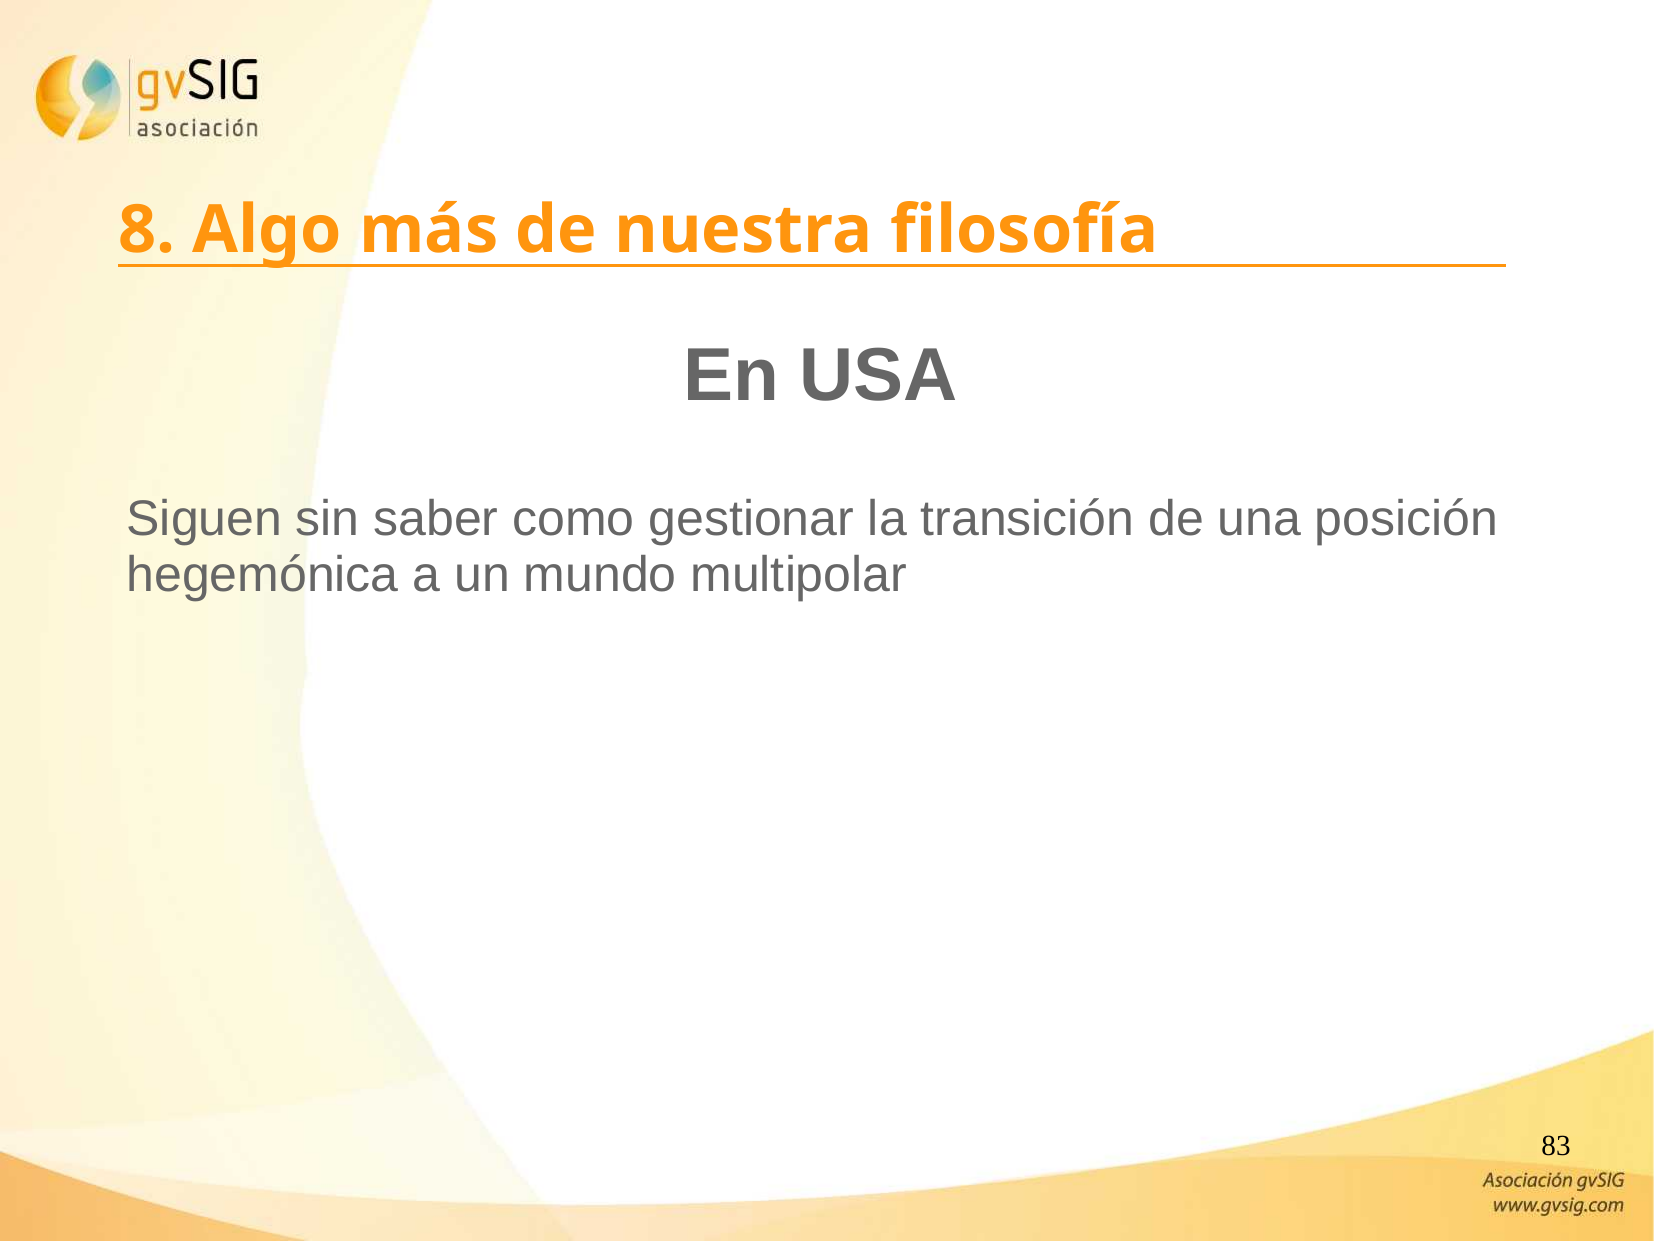

# 8. Algo más de nuestra filosofía
En USA
Siguen sin saber como gestionar la transición de una posición hegemónica a un mundo multipolar
83